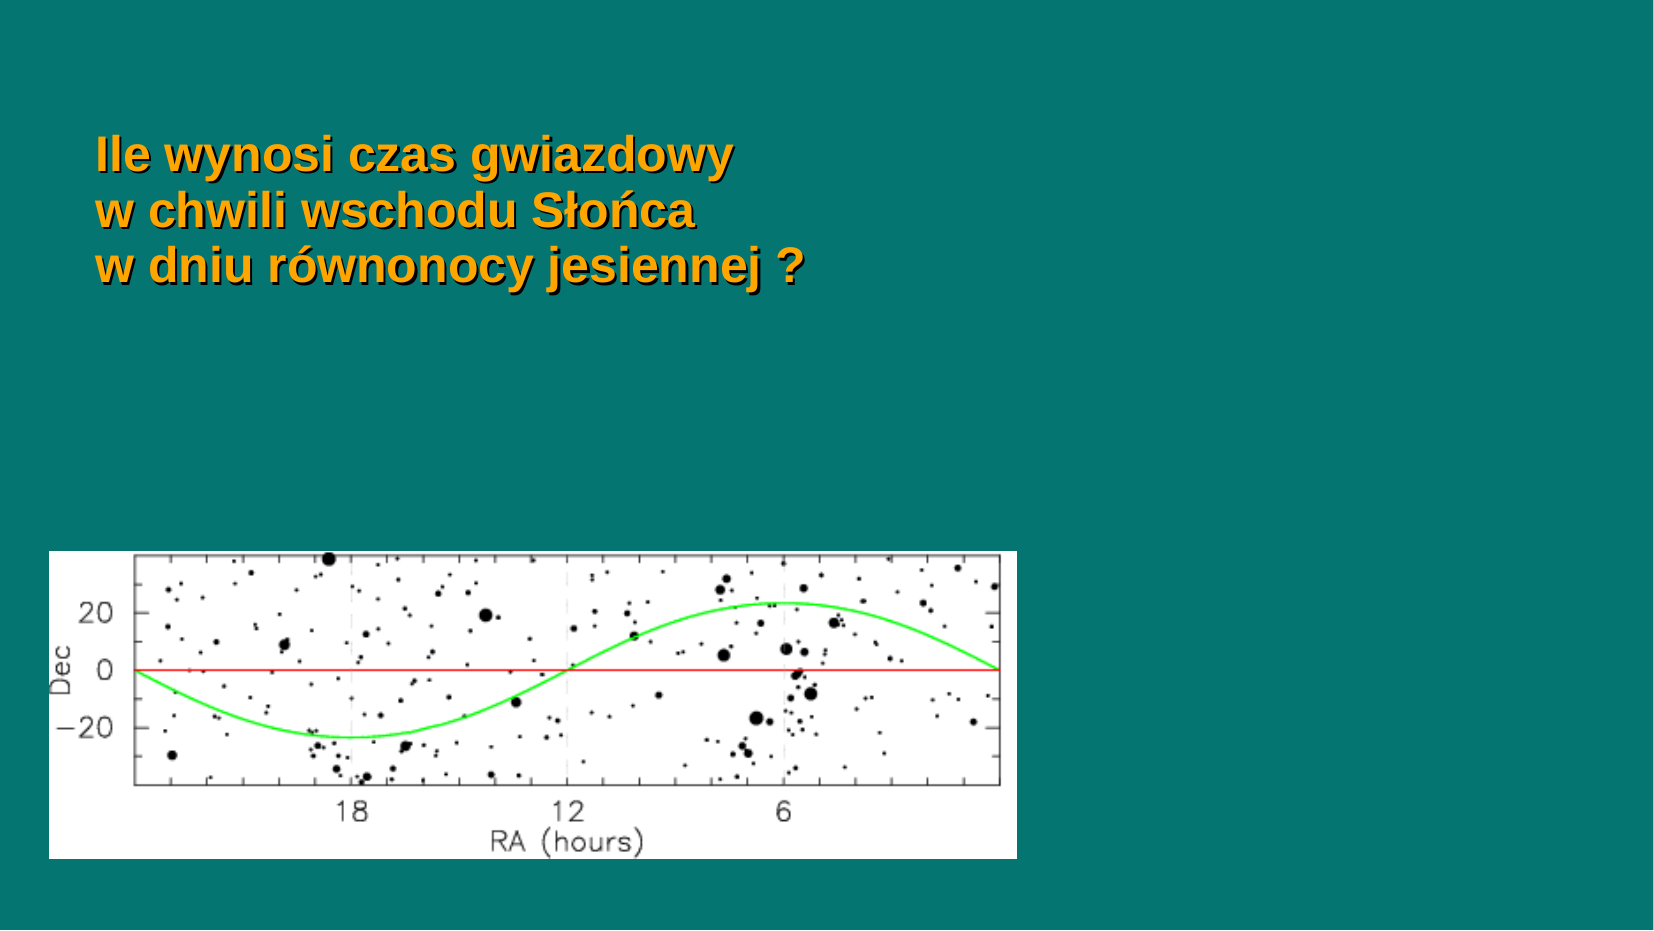

Ile wynosi czas gwiazdowy w chwili wschodu Słońca w dniu równonocy jesiennej ?